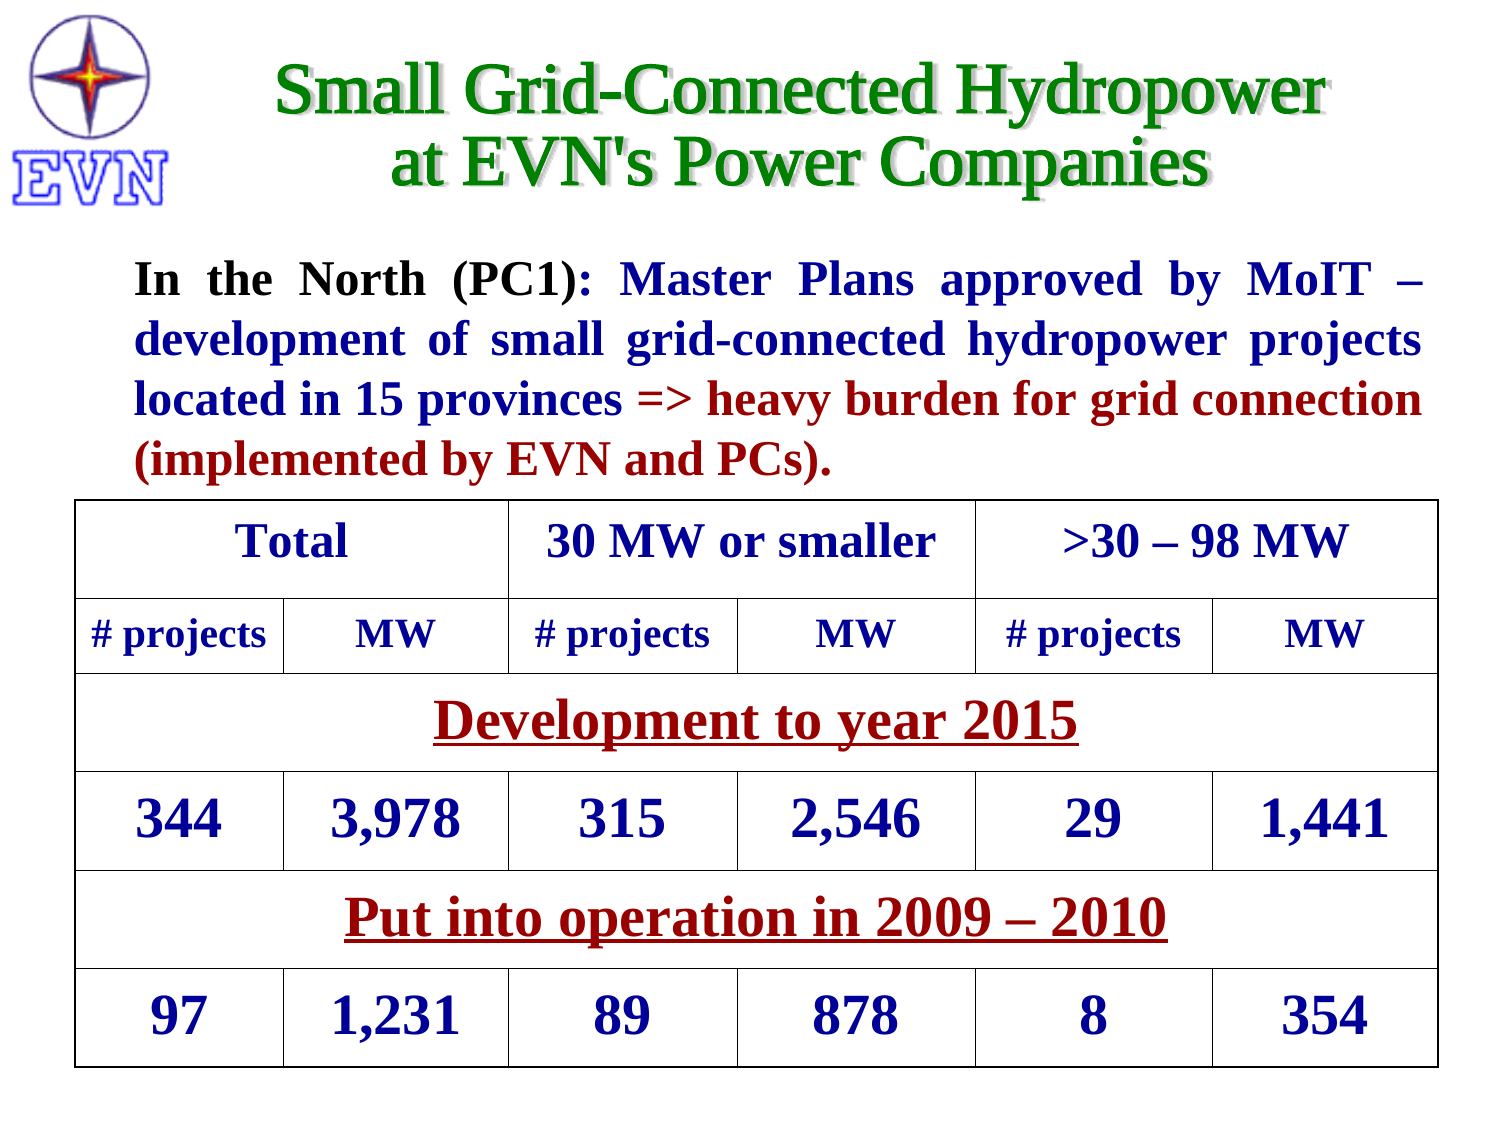

Small Grid-Connected Hydropower
at EVN's Power Companies
	In the North (PC1): Master Plans approved by MoIT – development of small grid-connected hydropower projects located in 15 provinces => heavy burden for grid connection (implemented by EVN and PCs).
| Total | | 30 MW or smaller | | >30 – 98 MW | |
| --- | --- | --- | --- | --- | --- |
| # projects | MW | # projects | MW | # projects | MW |
| Development to year 2015 | | | | | |
| 344 | 3,978 | 315 | 2,546 | 29 | 1,441 |
| Put into operation in 2009 – 2010 | | | | | |
| 97 | 1,231 | 89 | 878 | 8 | 354 |